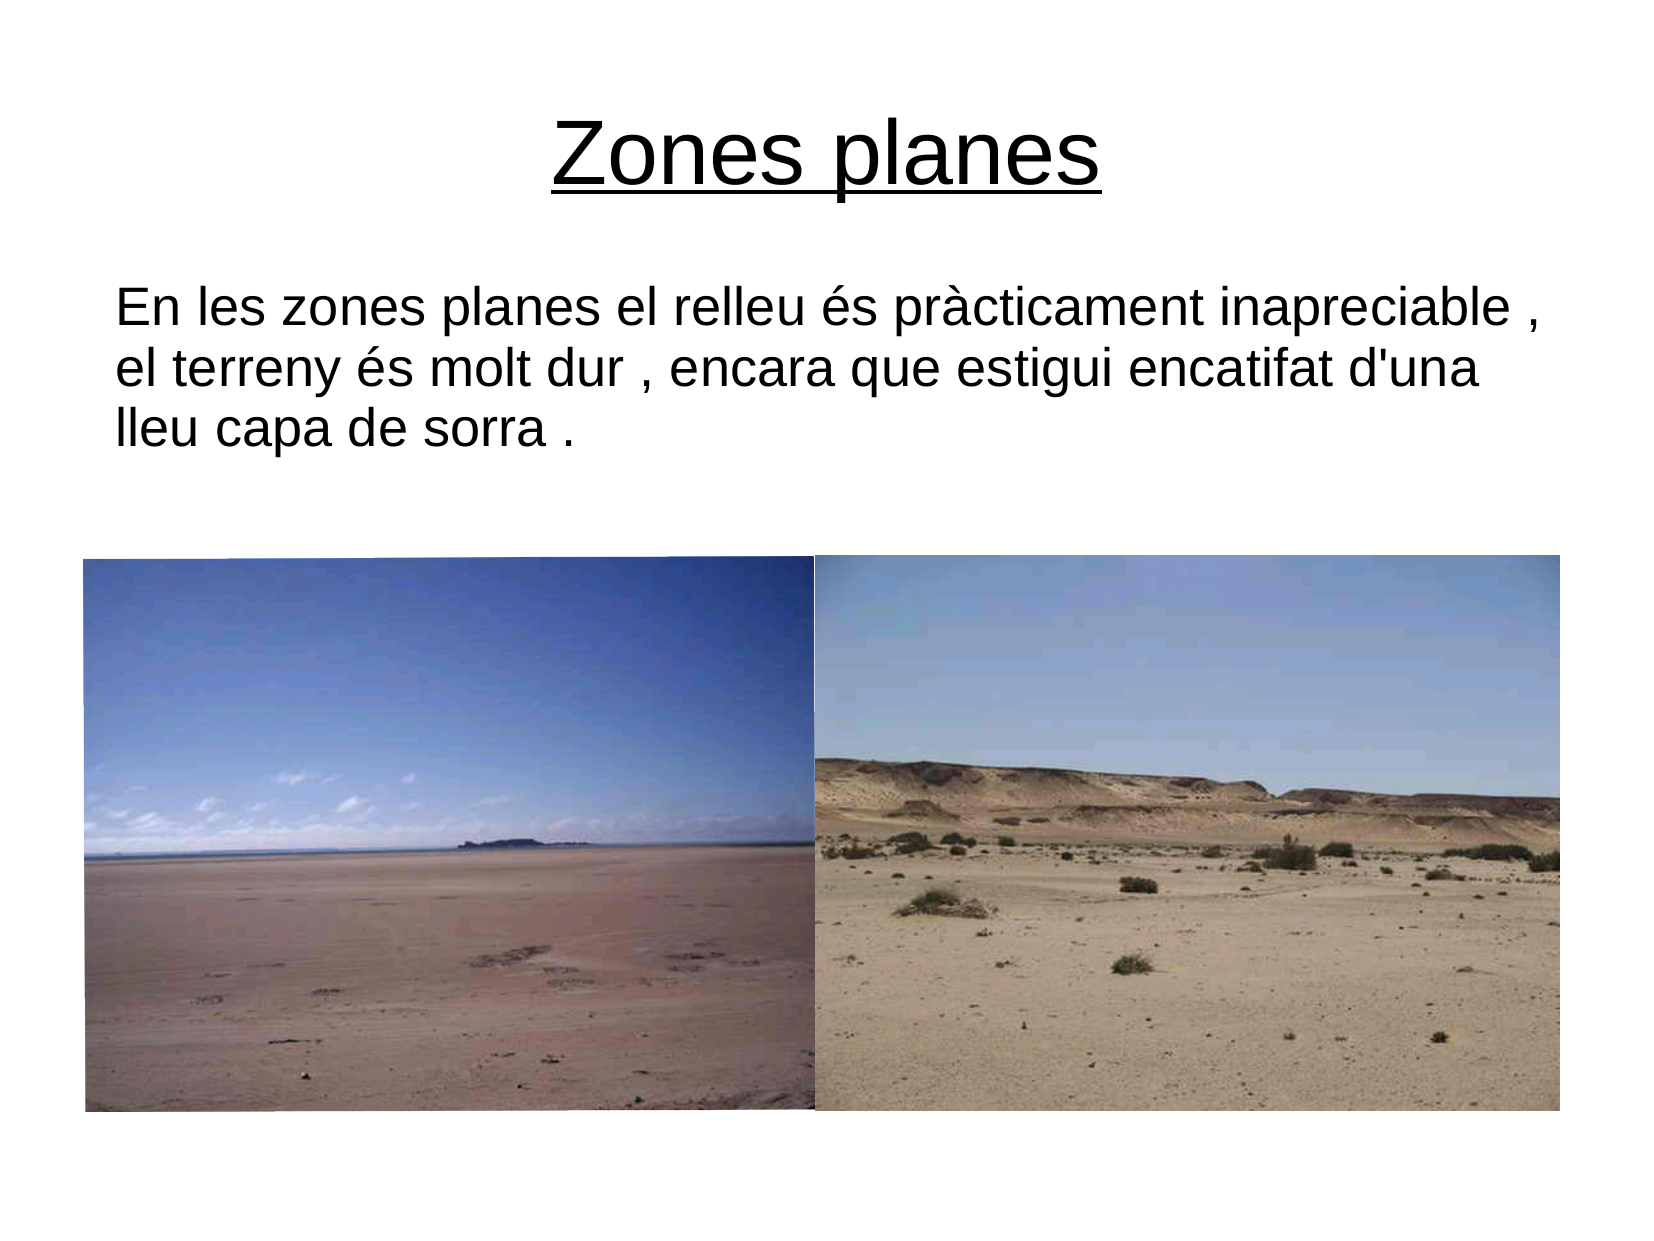

En les zones planes el relleu és pràcticament inapreciable , el terreny és molt dur , encara que estigui encatifat d'una lleu capa de sorra .
# Zones planes